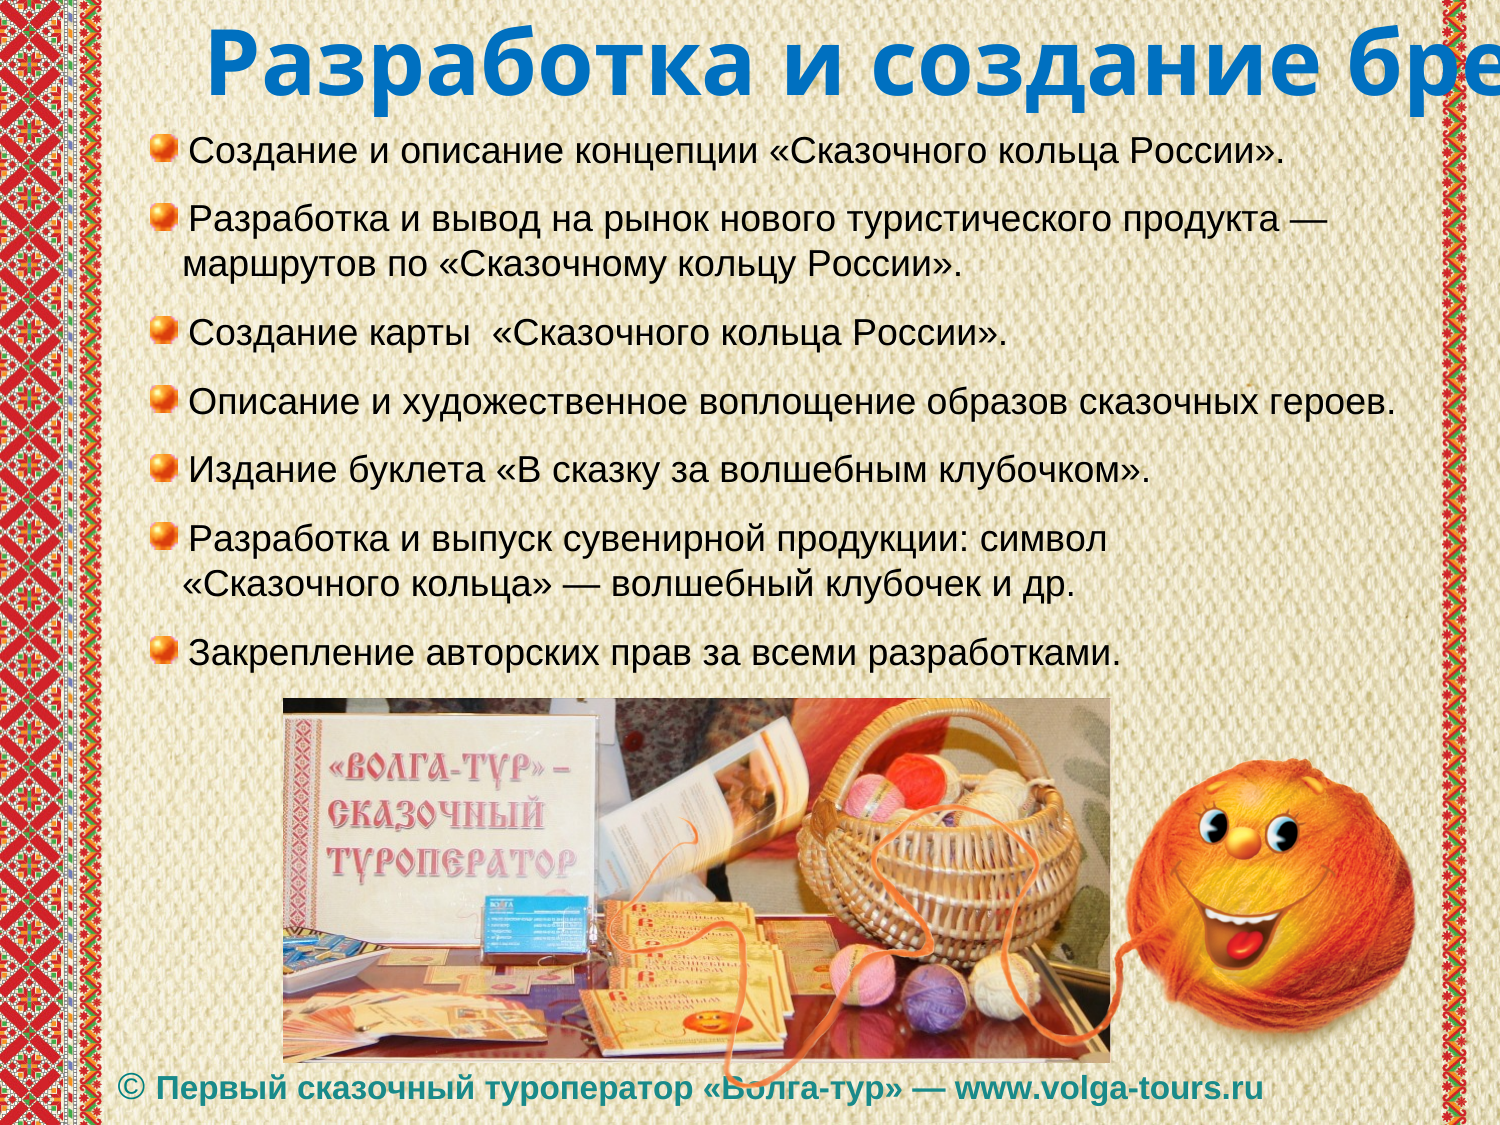

Разработка и создание бренда
 Создание и описание концепции «Сказочного кольца России».
 Разработка и вывод на рынок нового туристического продукта — маршрутов по «Сказочному кольцу России».
 Создание карты «Сказочного кольца России».
 Описание и художественное воплощение образов сказочных героев.
 Издание буклета «В сказку за волшебным клубочком».
 Разработка и выпуск сувенирной продукции: символ «Сказочного кольца» — волшебный клубочек и др.
 Закрепление авторских прав за всеми разработками.
© Первый сказочный туроператор «Волга-тур» — www.volga-tours.ru